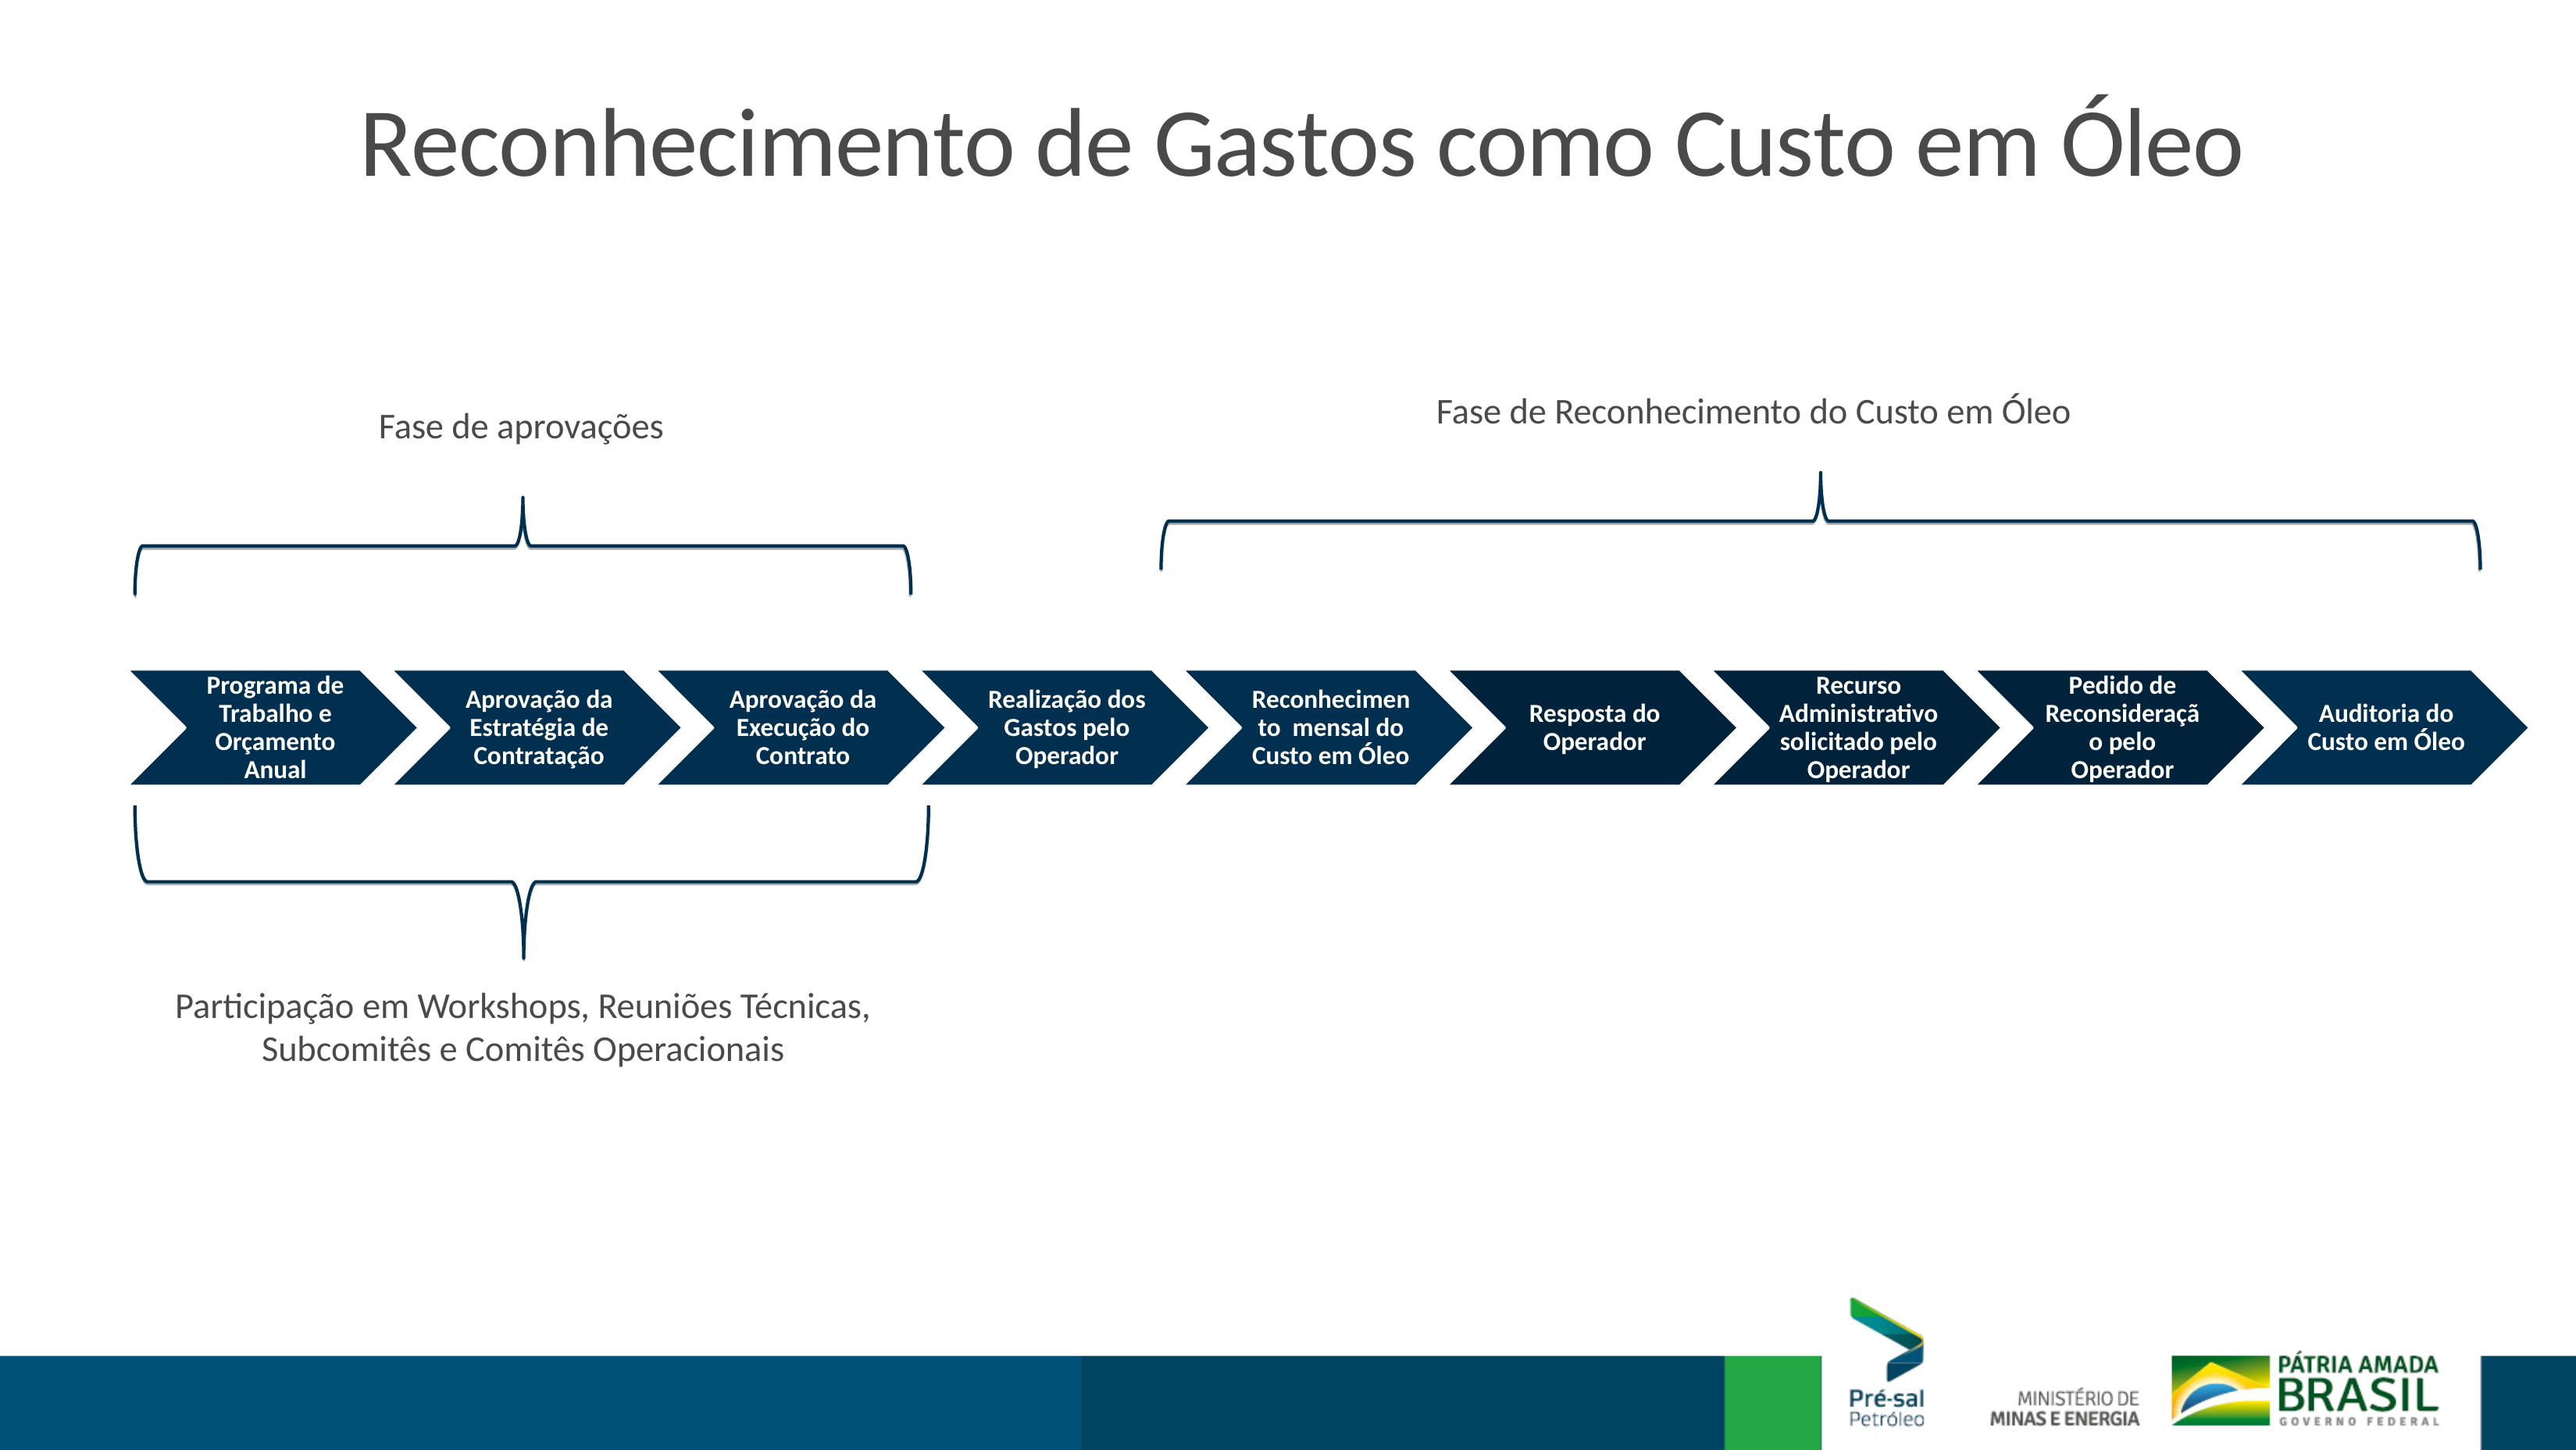

Reconhecimento de Gastos como Custo em Óleo
Fase de Reconhecimento do Custo em Óleo
Fase de aprovações
Programa de Trabalho e Orçamento Anual
Aprovação da Estratégia de Contratação
Aprovação da Execução do Contrato
Realização dos Gastos pelo Operador
Reconhecimento mensal do Custo em Óleo
Resposta do Operador
Recurso Administrativo solicitado pelo Operador
Pedido de Reconsideração pelo Operador
Auditoria do Custo em Óleo
Participação em Workshops, Reuniões Técnicas, Subcomitês e Comitês Operacionais